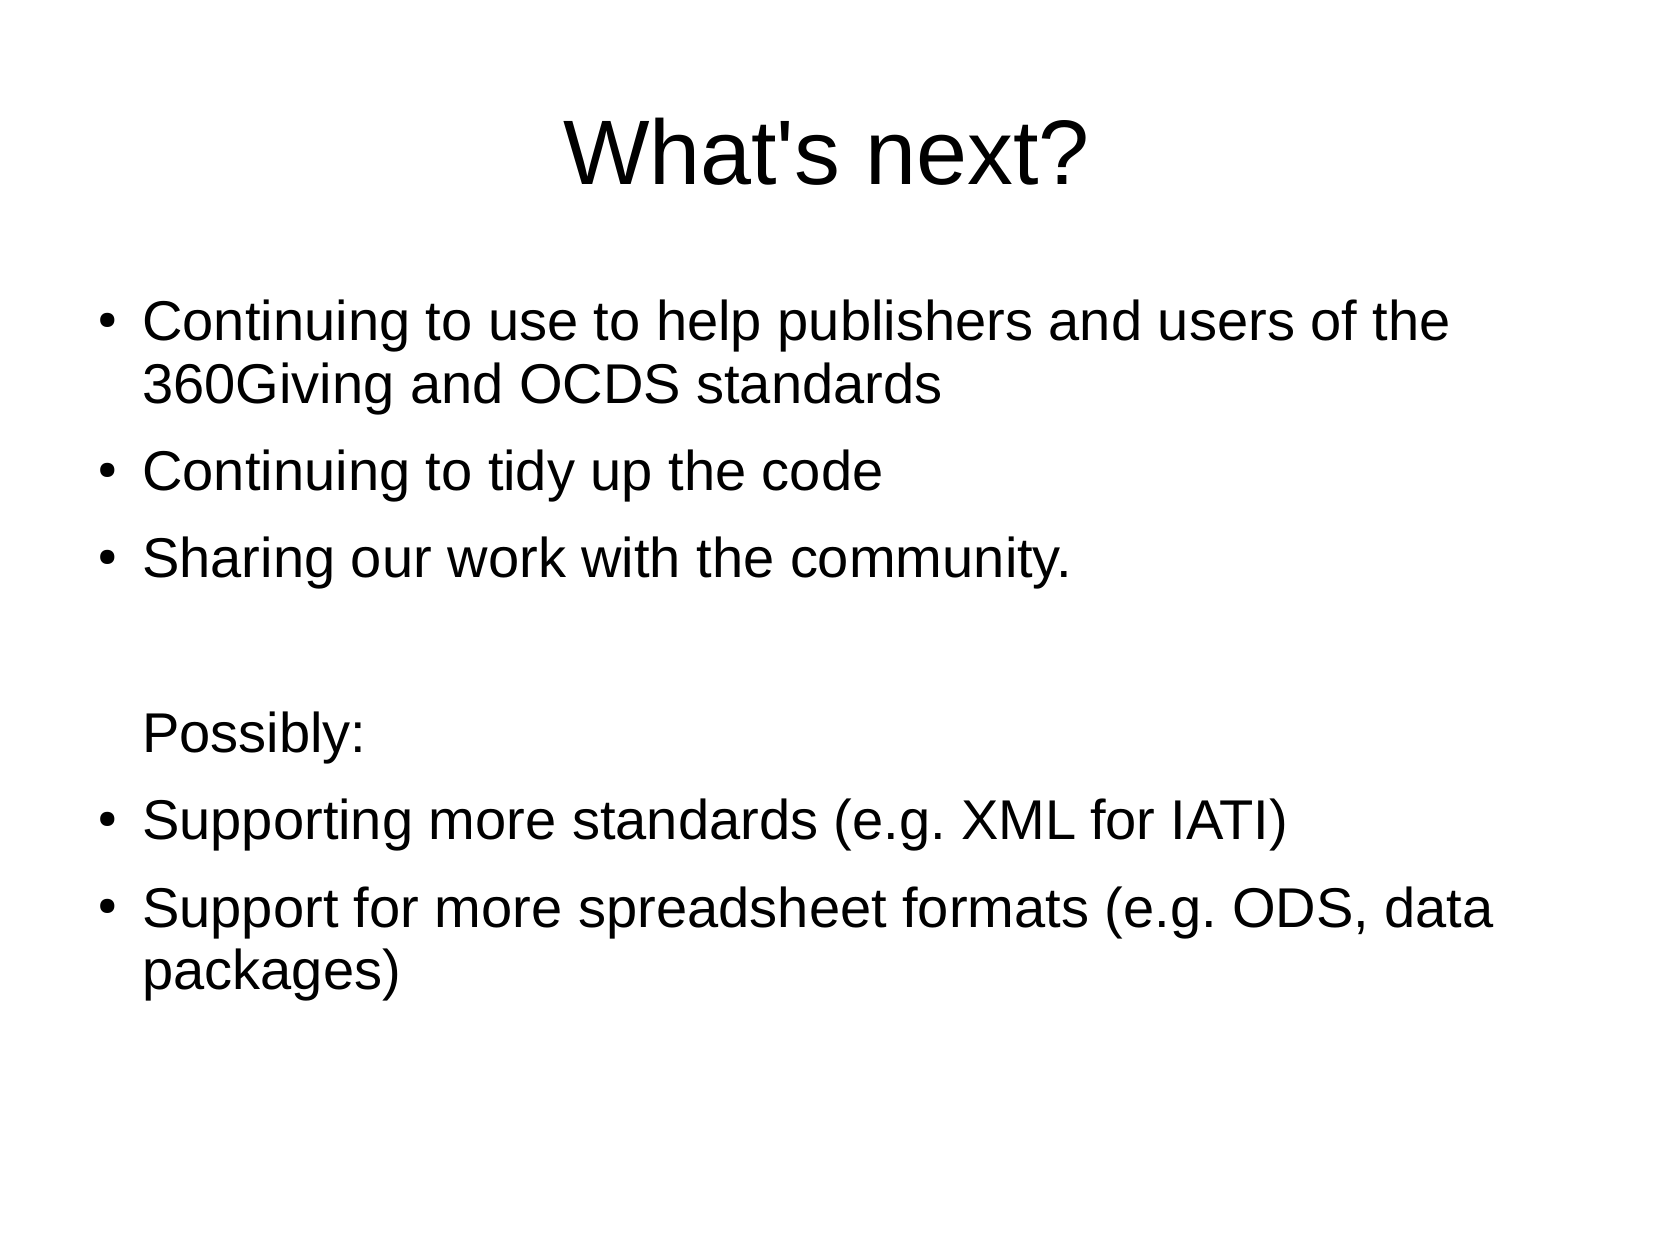

# What's next?
Continuing to use to help publishers and users of the 360Giving and OCDS standards
Continuing to tidy up the code
Sharing our work with the community.
Possibly:
Supporting more standards (e.g. XML for IATI)
Support for more spreadsheet formats (e.g. ODS, data packages)